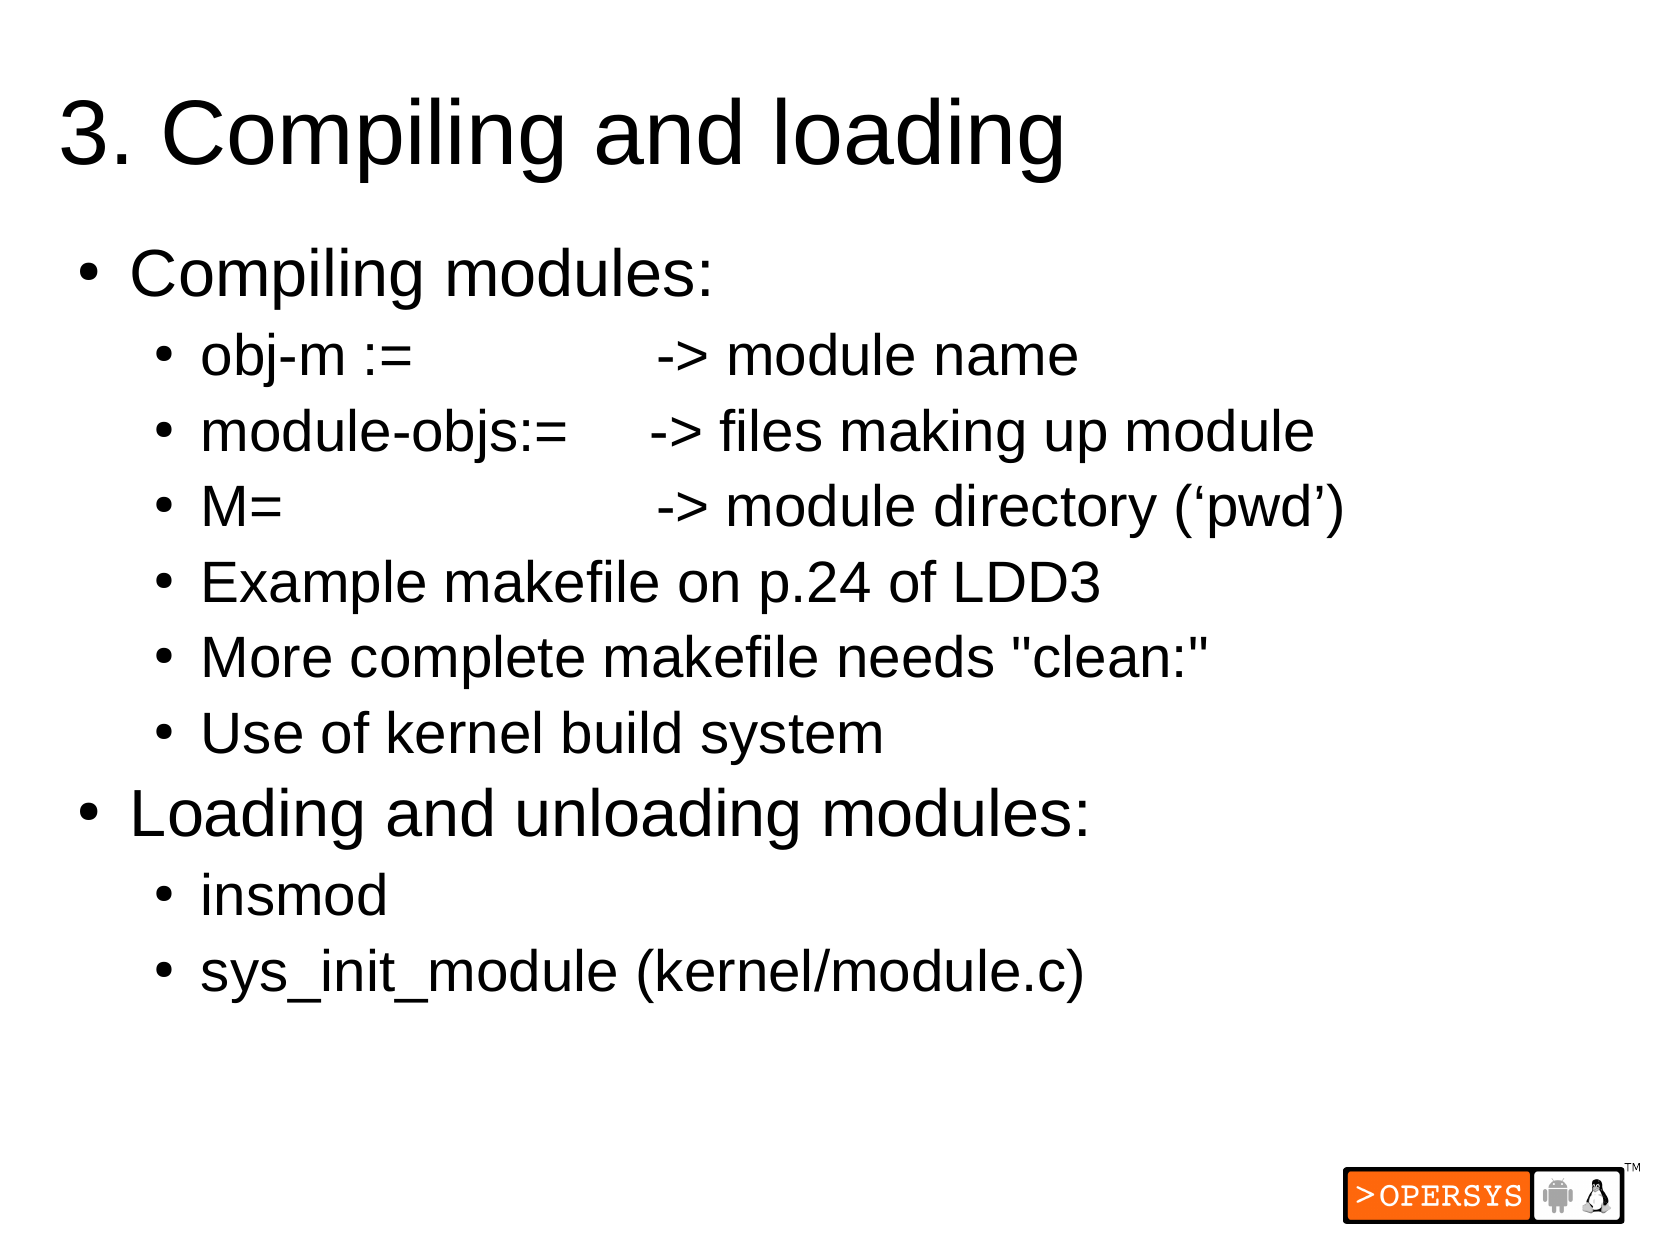

# 3. Compiling and loading
Compiling modules:
obj-m := -> module name
module-objs:= -> files making up module
M= -> module directory (‘pwd’)
Example makefile on p.24 of LDD3
More complete makefile needs "clean:"
Use of kernel build system
Loading and unloading modules:
insmod
sys_init_module (kernel/module.c)